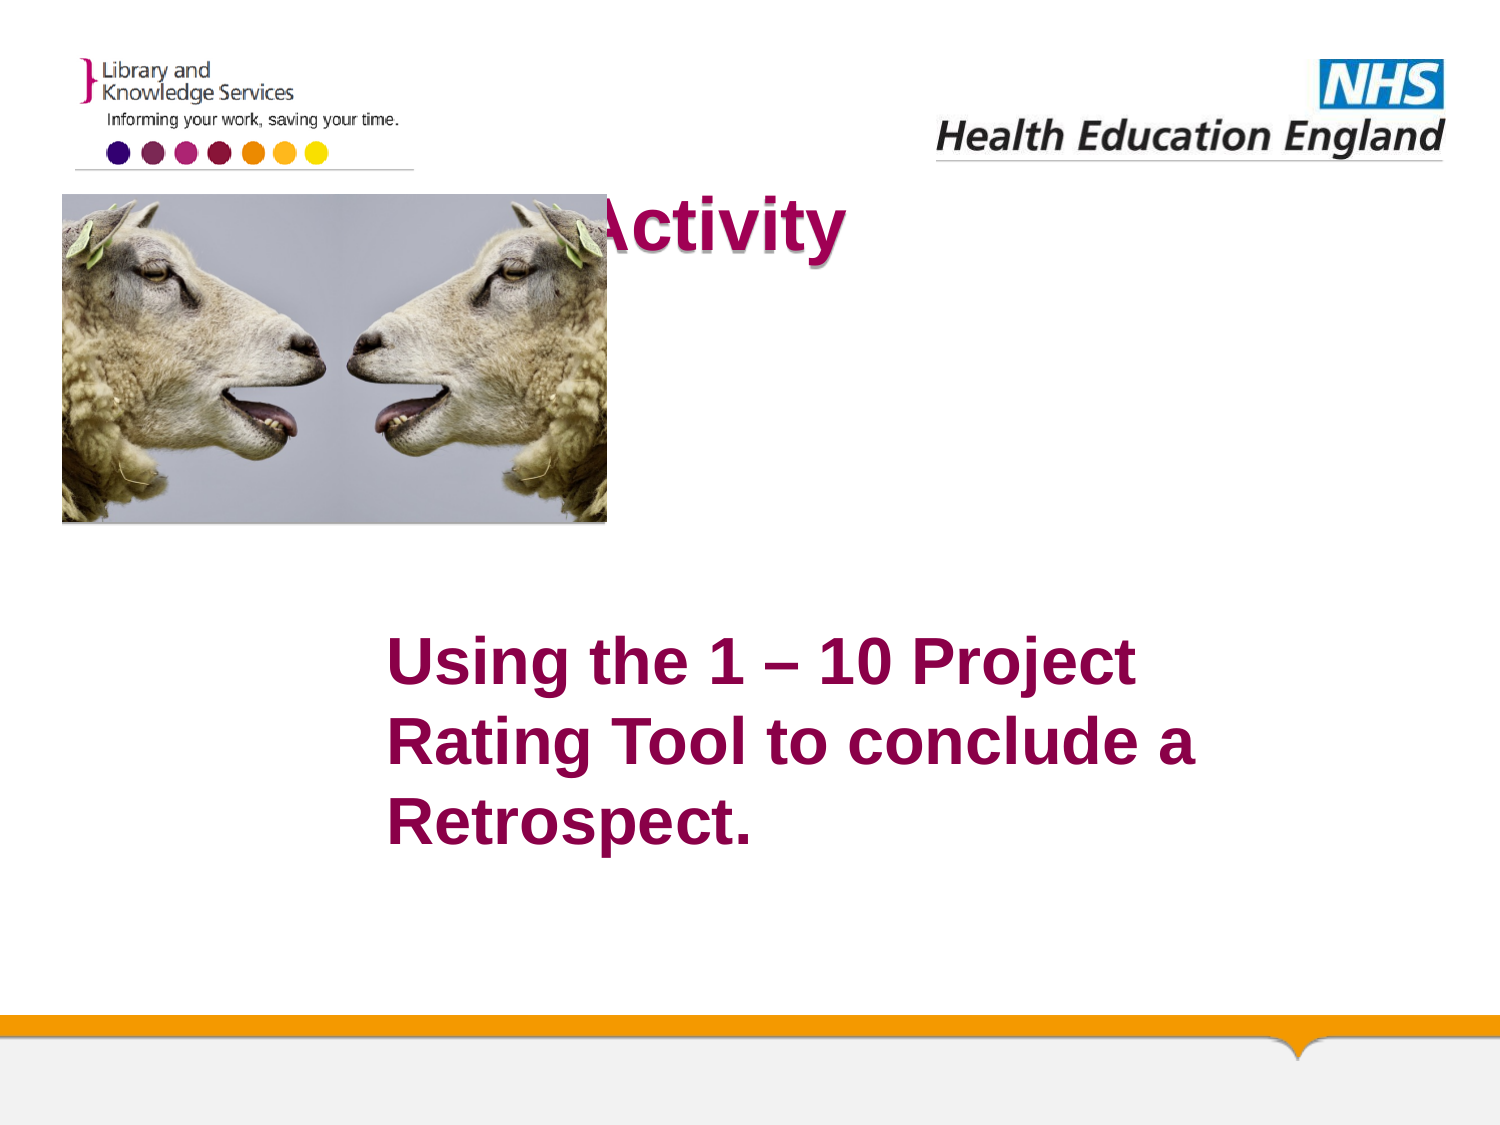

# Activity
Using the 1 – 10 Project Rating Tool to conclude a Retrospect.